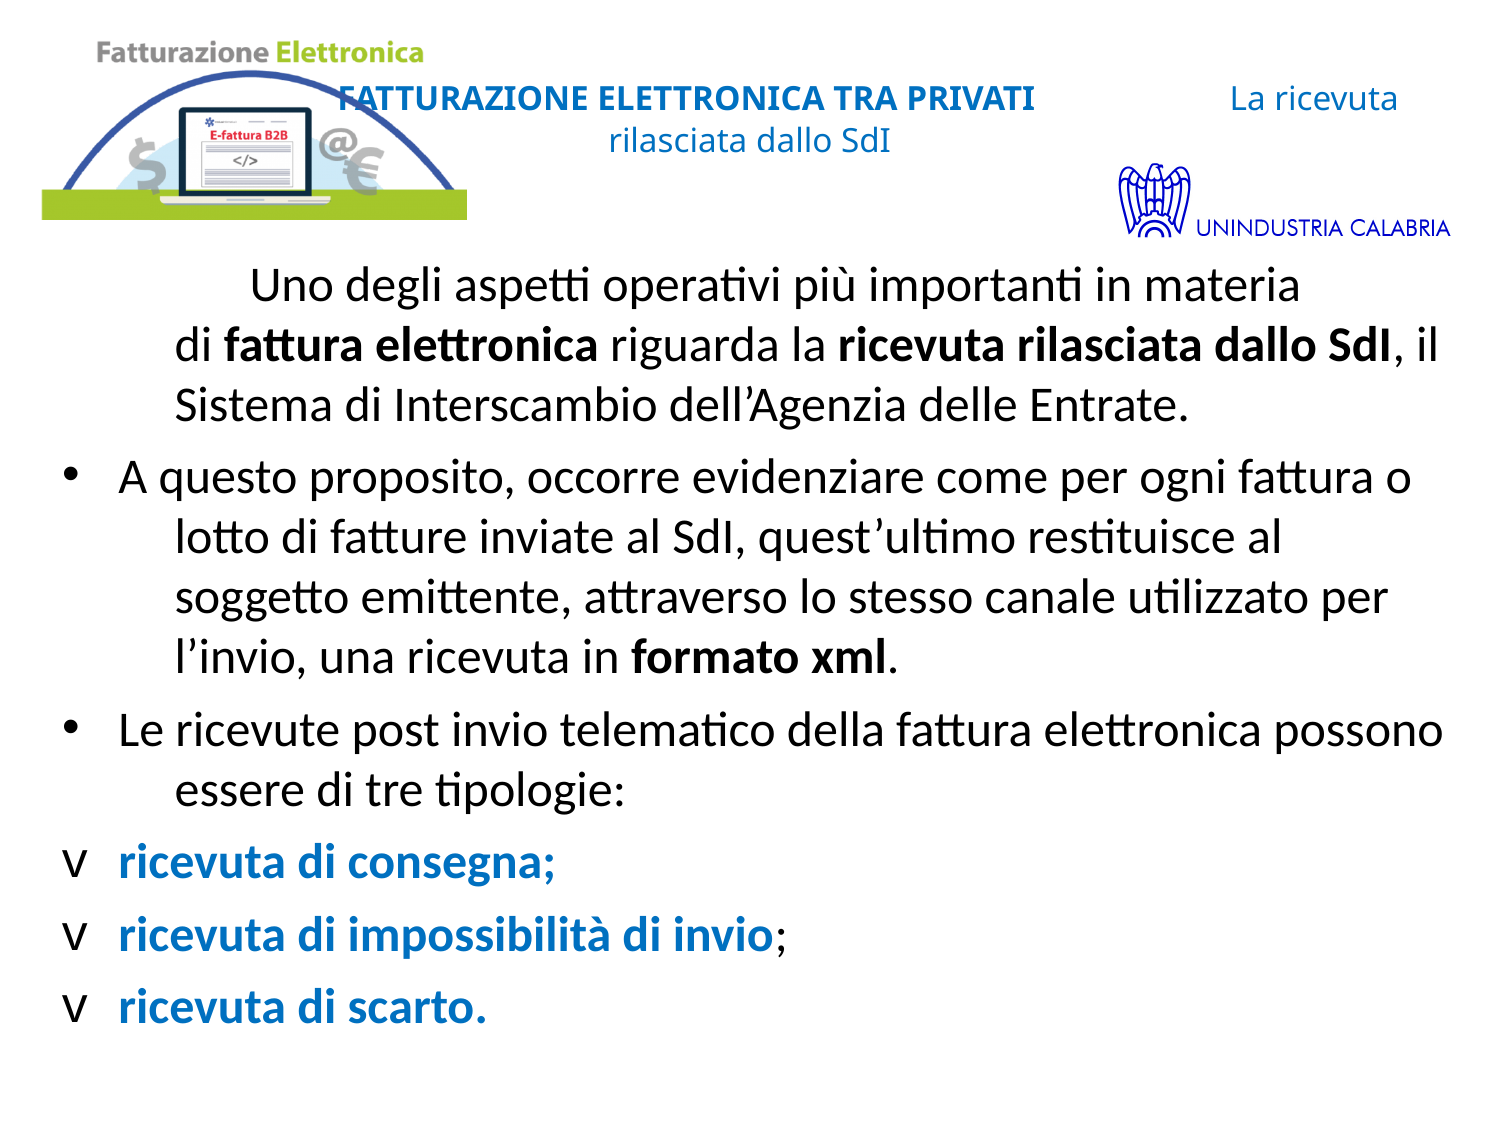

# FATTURAZIONE ELETTRONICA TRA PRIVATI La ricevuta rilasciata dallo SdI
	Uno degli aspetti operativi più importanti in materia di fattura elettronica riguarda la ricevuta rilasciata dallo SdI, il Sistema di Interscambio dell’Agenzia delle Entrate.
A questo proposito, occorre evidenziare come per ogni fattura o lotto di fatture inviate al SdI, quest’ultimo restituisce al soggetto emittente, attraverso lo stesso canale utilizzato per l’invio, una ricevuta in formato xml.
Le ricevute post invio telematico della fattura elettronica possono essere di tre tipologie:
ricevuta di consegna;
ricevuta di impossibilità di invio;
ricevuta di scarto.